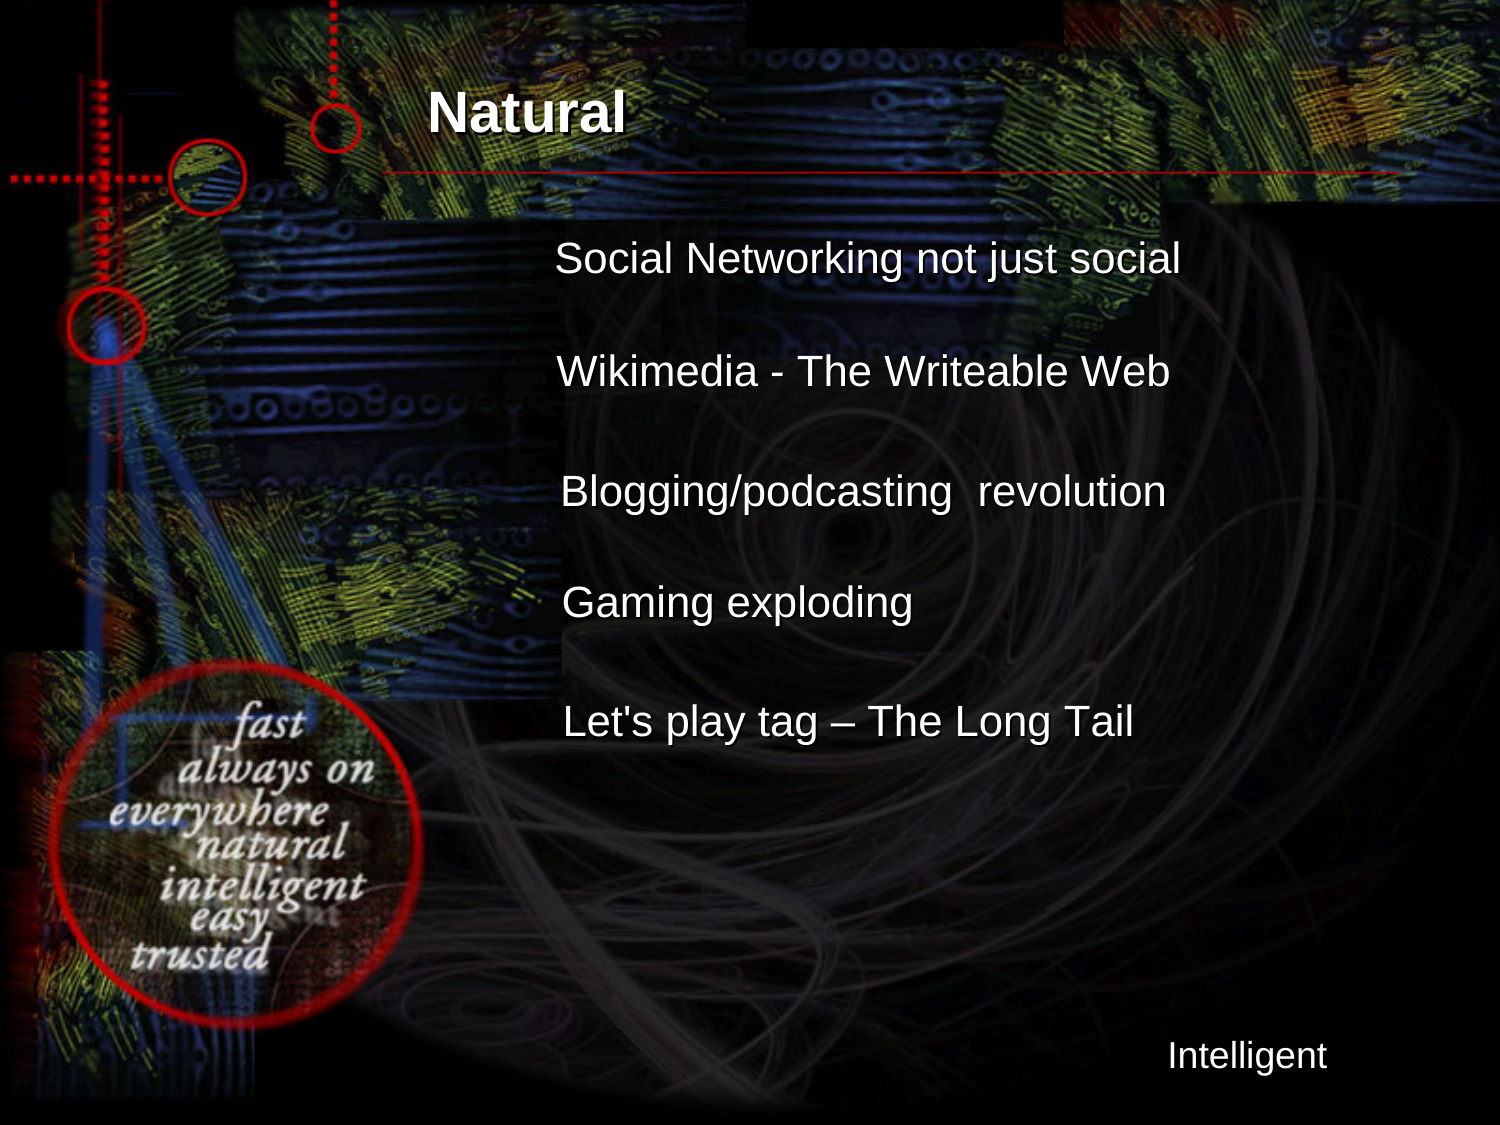

# Natural
Social Networking not just social
Wikimedia - The Writeable Web
Blogging/podcasting revolution
Gaming exploding
Let's play tag – The Long Tail
Intelligent